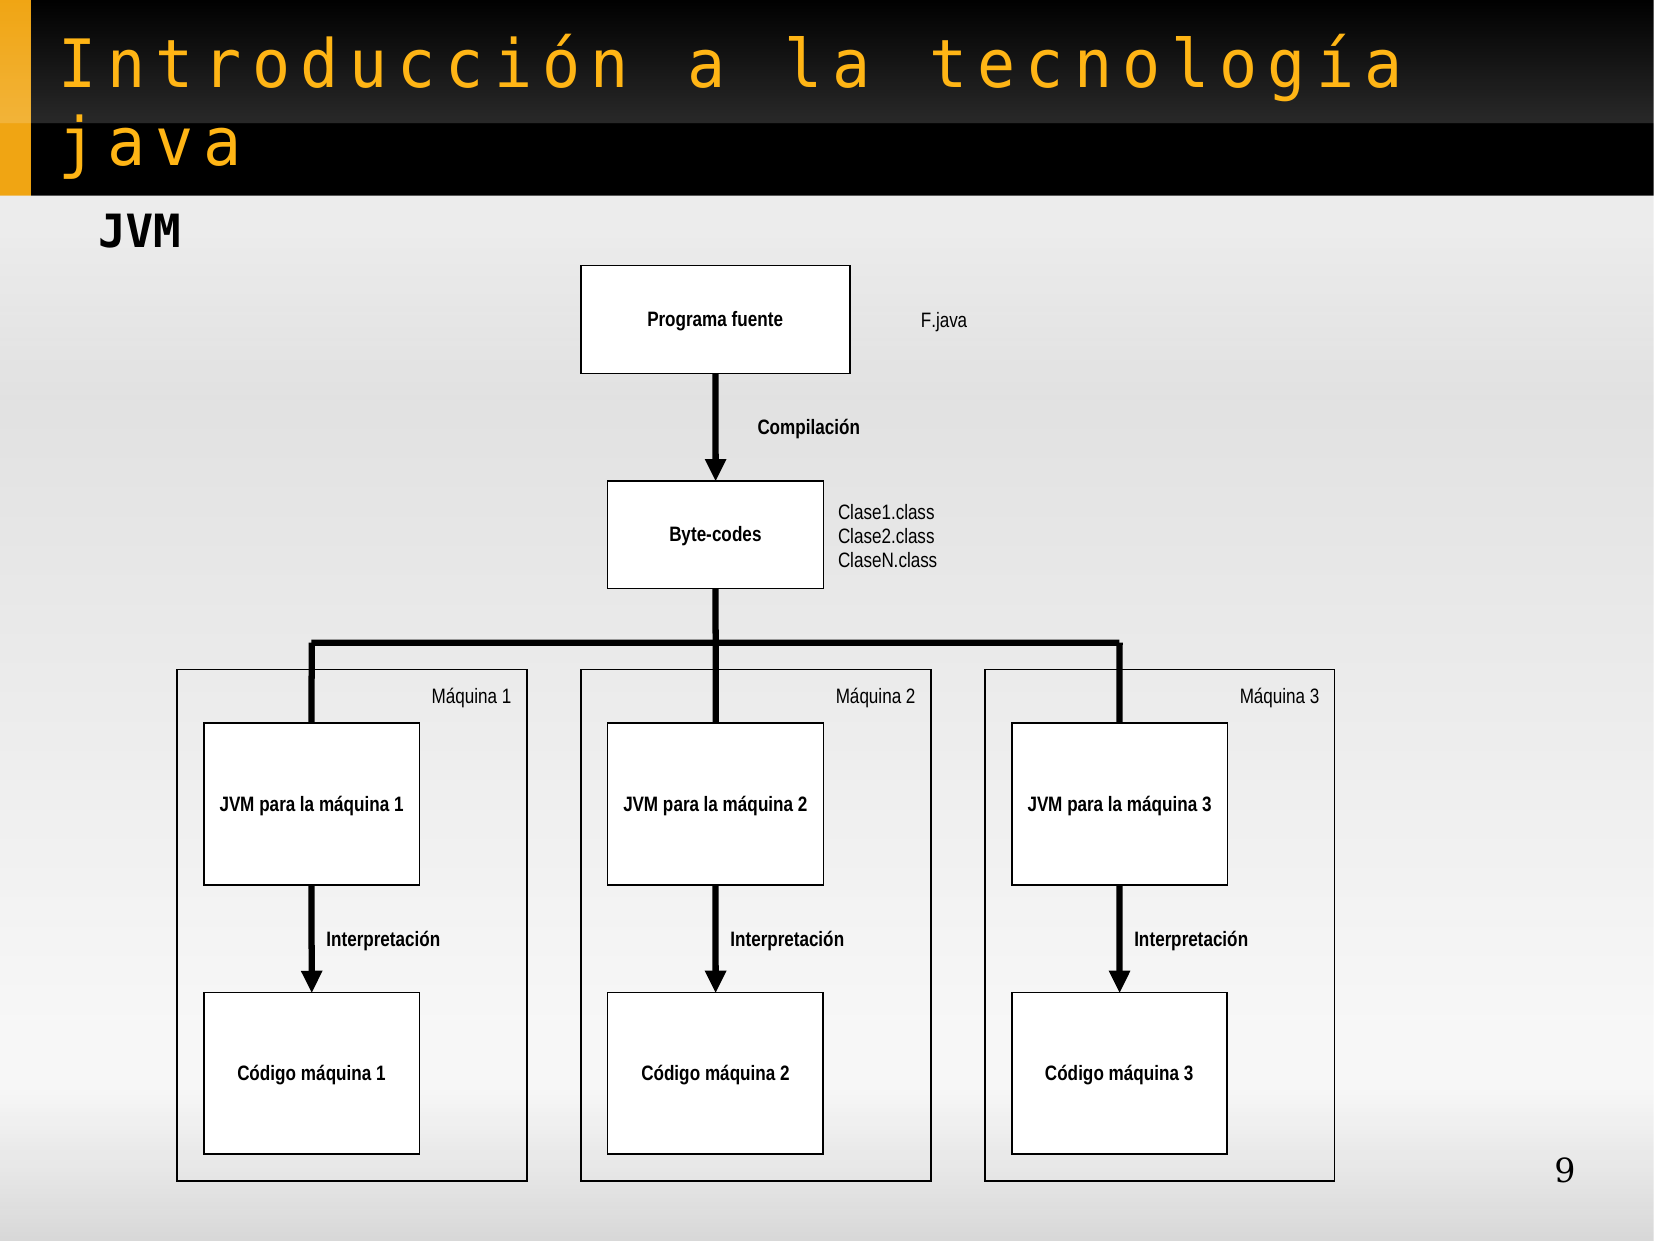

# Introducción a la tecnología java
JVM
Programa fuente
F.java
Compilación
Clase1.class
Clase2.class
ClaseN.class
Byte-codes
Máquina 1
Máquina 2
Máquina 3
JVM para la máquina 1
JVM para la máquina 2
JVM para la máquina 3
Interpretación
Interpretación
Interpretación
Código máquina 1
Código máquina 2
Código máquina 3
9